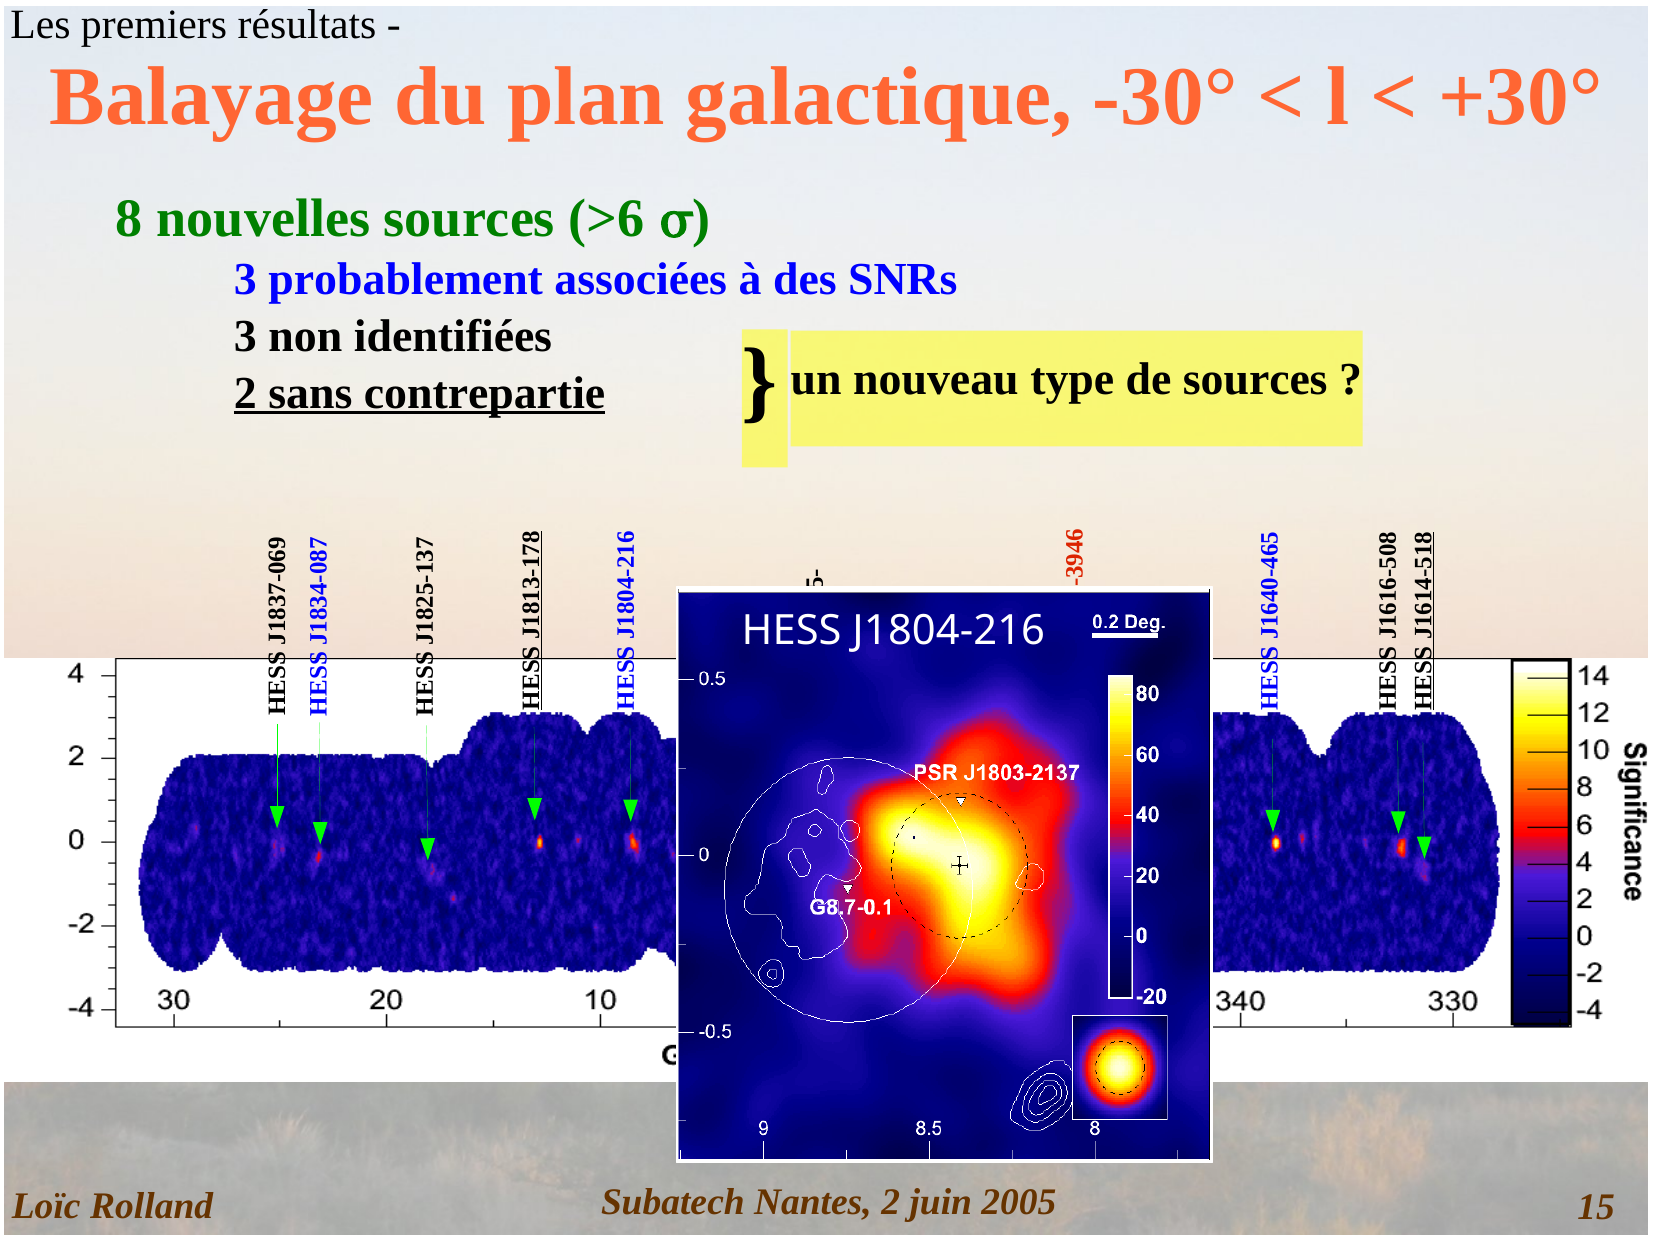

Les premiers résultats -
# Balayage du plan galactique, -30° < l < +30°
8 nouvelles sources (>6 )
3 probablement associées à des SNRs
3 non identifiées
2 sans contrepartie
}
un nouveau type de sources ?
HESS J1745-290 / Sgr A
HESS J1813-178
HESS J1804-216
RXJ 1713.7-3946
HESS J1640-465
HESS J1616-508
HESS J1614-518
HESS J1837-069
HESS J1834-087
HESS J1825-137
HESS J1804-216